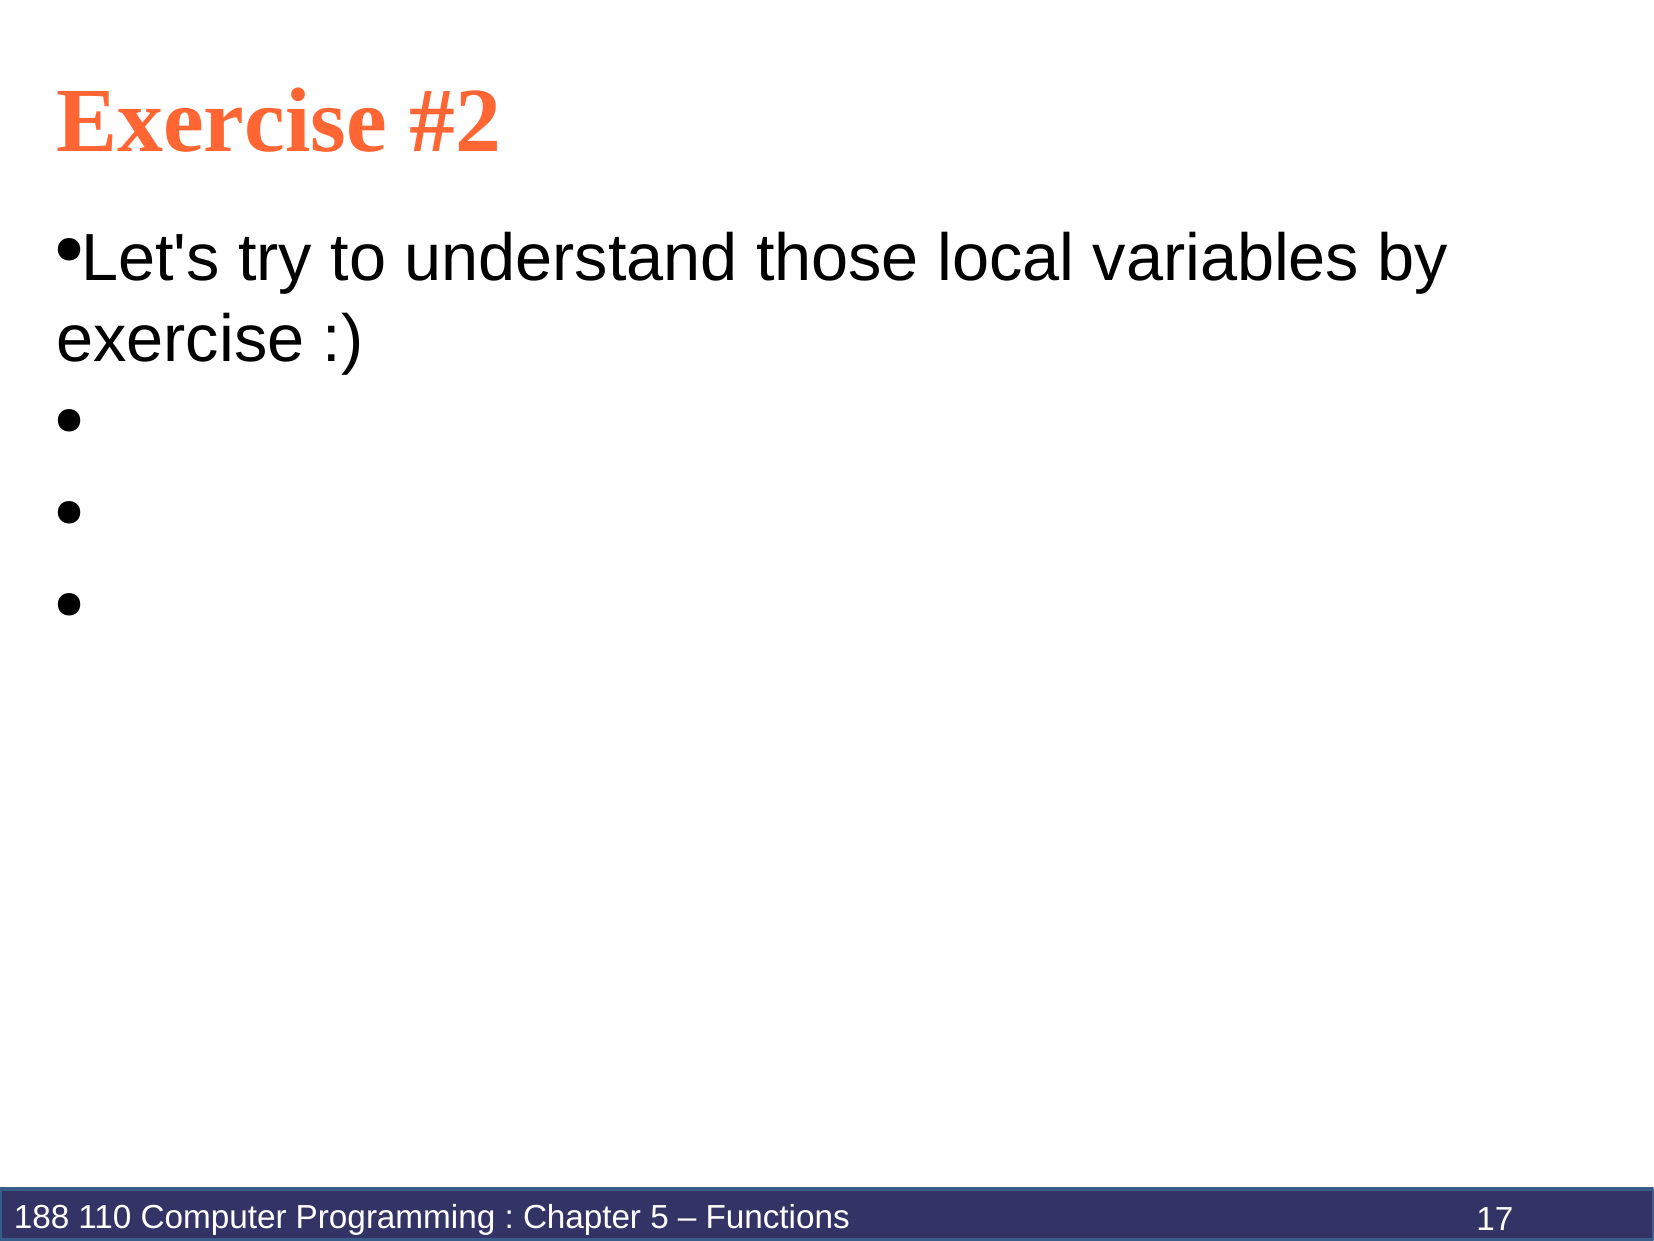

# Exercise #2
Let's try to understand those local variables by exercise :)